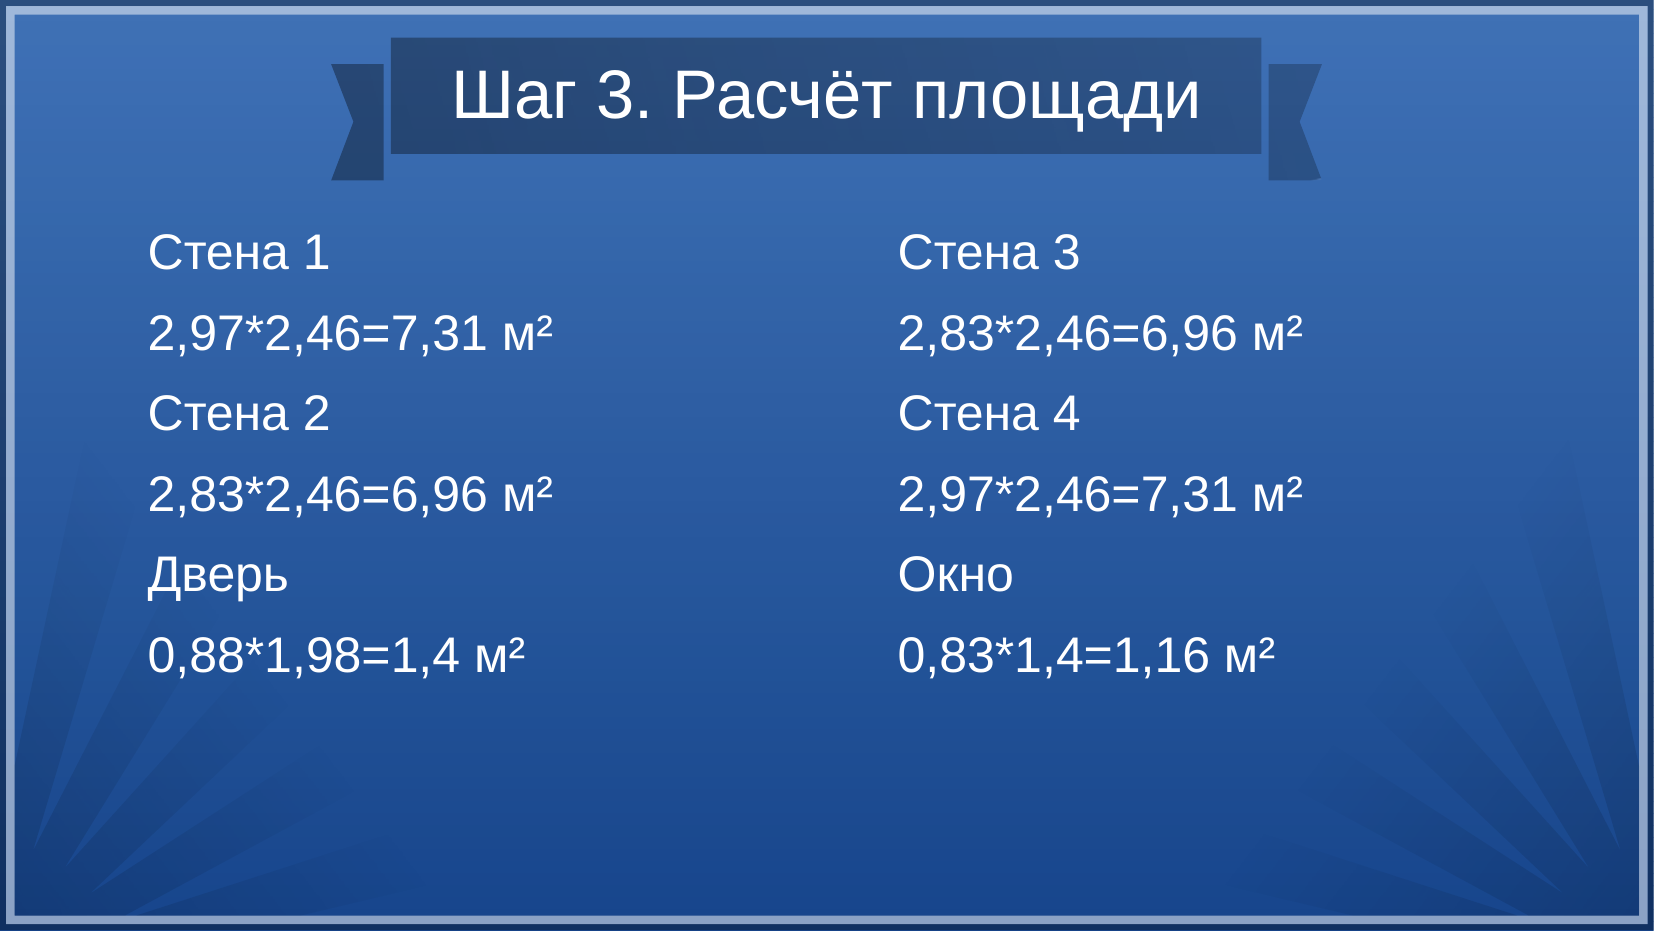

Шаг 3. Расчёт площади
# Стена 1
2,97*2,46=7,31 м²
Стена 2
2,83*2,46=6,96 м²
Дверь
0,88*1,98=1,4 м²
Стена 3
2,83*2,46=6,96 м²
Стена 4
2,97*2,46=7,31 м²
Окно
0,83*1,4=1,16 м²